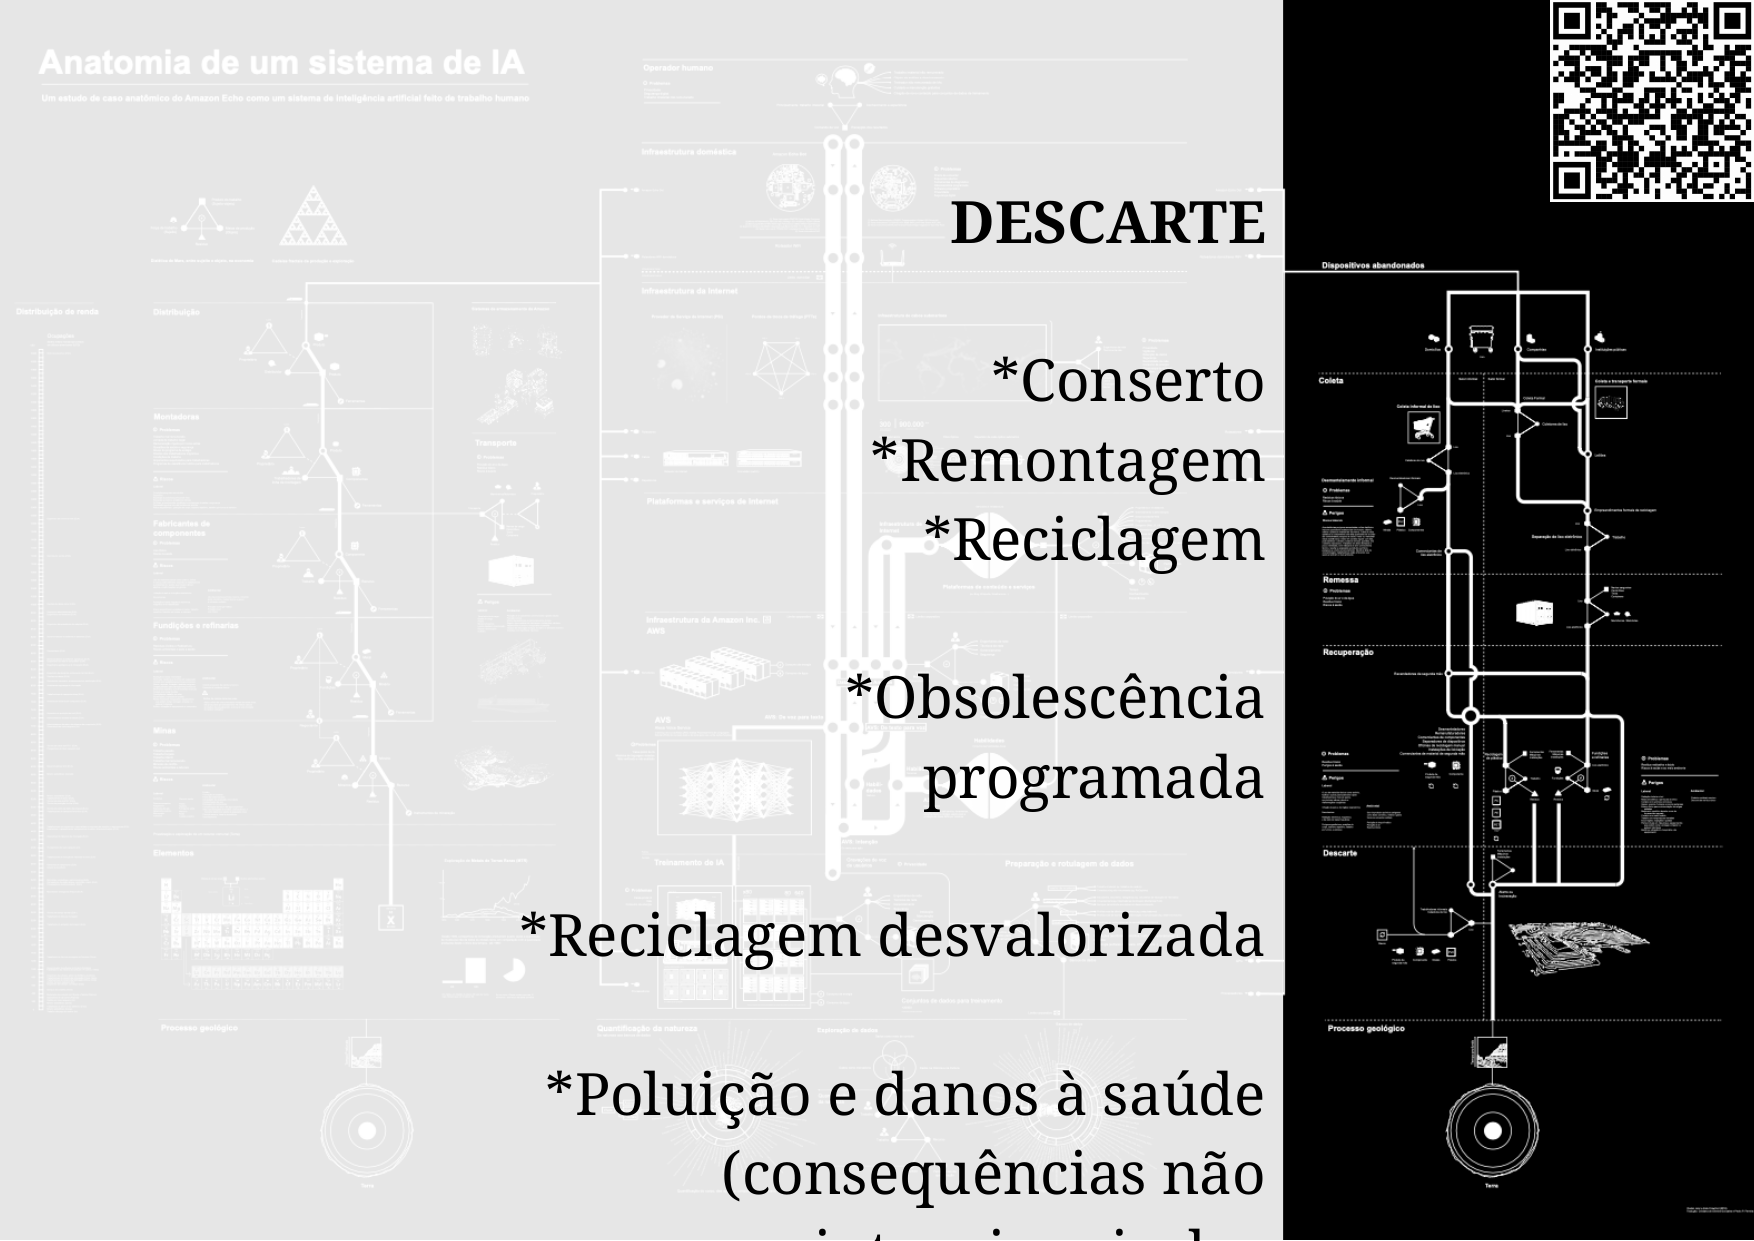

DESCARTE
*Conserto
*Remontagem
*Reciclagem
*Obsolescência programada
*Reciclagem desvalorizada
*Poluição e danos à saúde (consequências não intencionais dos funcionamentos suscitados)